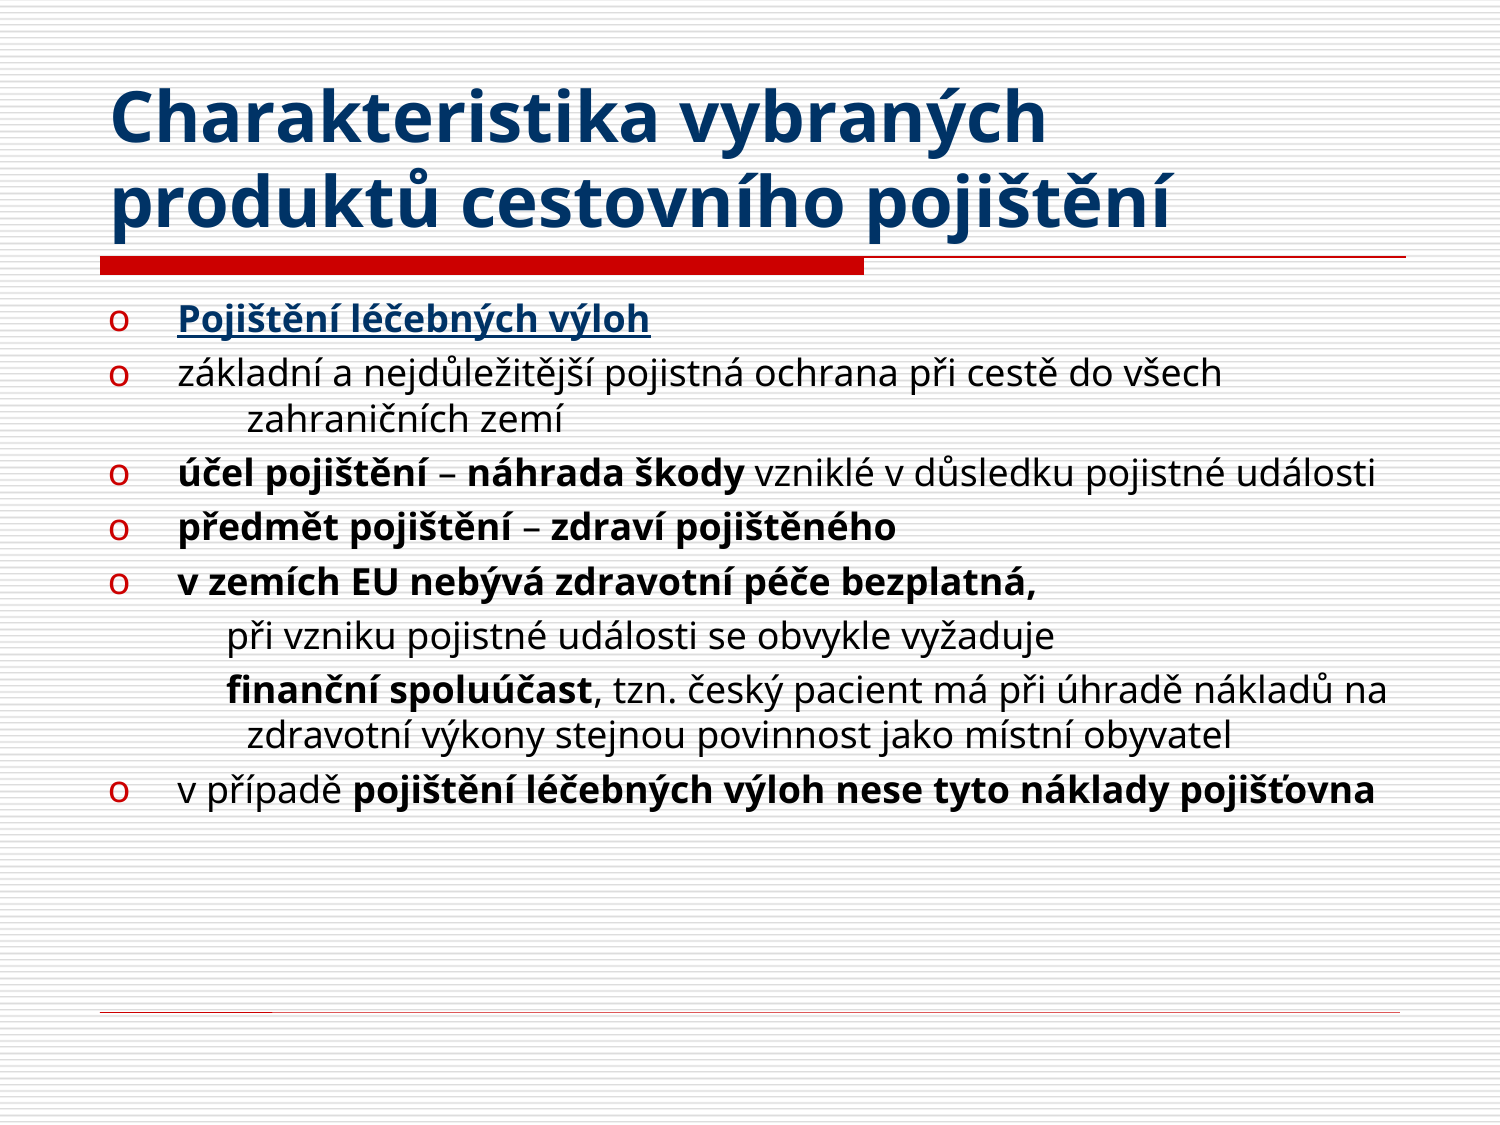

# Charakteristika vybraných produktů cestovního pojištění
Pojištění léčebných výloh
základní a nejdůležitější pojistná ochrana při cestě do všech zahraničních zemí
účel pojištění – náhrada škody vzniklé v důsledku pojistné události
předmět pojištění – zdraví pojištěného
v zemích EU nebývá zdravotní péče bezplatná,
 při vzniku pojistné události se obvykle vyžaduje
 finanční spoluúčast, tzn. český pacient má při úhradě nákladů na zdravotní výkony stejnou povinnost jako místní obyvatel
v případě pojištění léčebných výloh nese tyto náklady pojišťovna